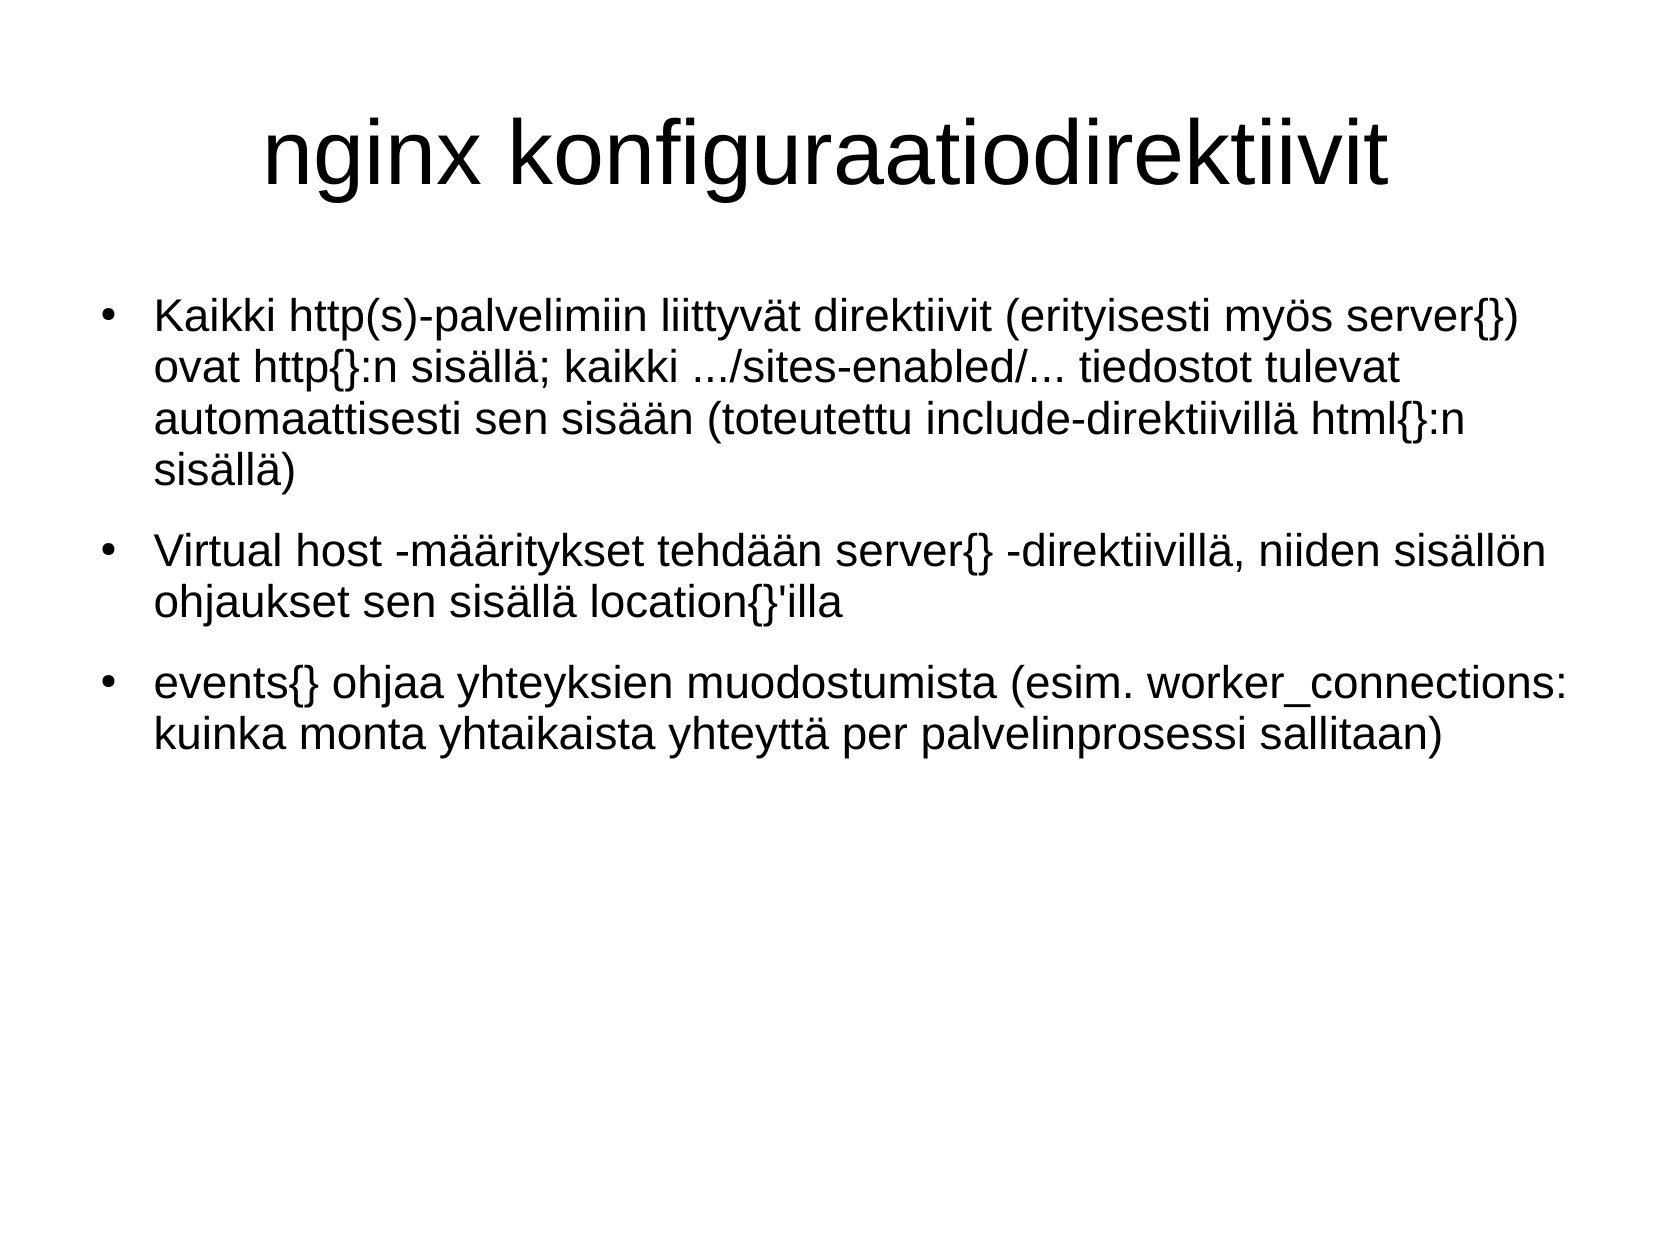

# nginx konfiguraatiodirektiivit
Kaikki http(s)-palvelimiin liittyvät direktiivit (erityisesti myös server{}) ovat http{}:n sisällä; kaikki .../sites-enabled/... tiedostot tulevat automaattisesti sen sisään (toteutettu include-direktiivillä html{}:n sisällä)
Virtual host -määritykset tehdään server{} -direktiivillä, niiden sisällön ohjaukset sen sisällä location{}'illa
events{} ohjaa yhteyksien muodostumista (esim. worker_connections: kuinka monta yhtaikaista yhteyttä per palvelinprosessi sallitaan)